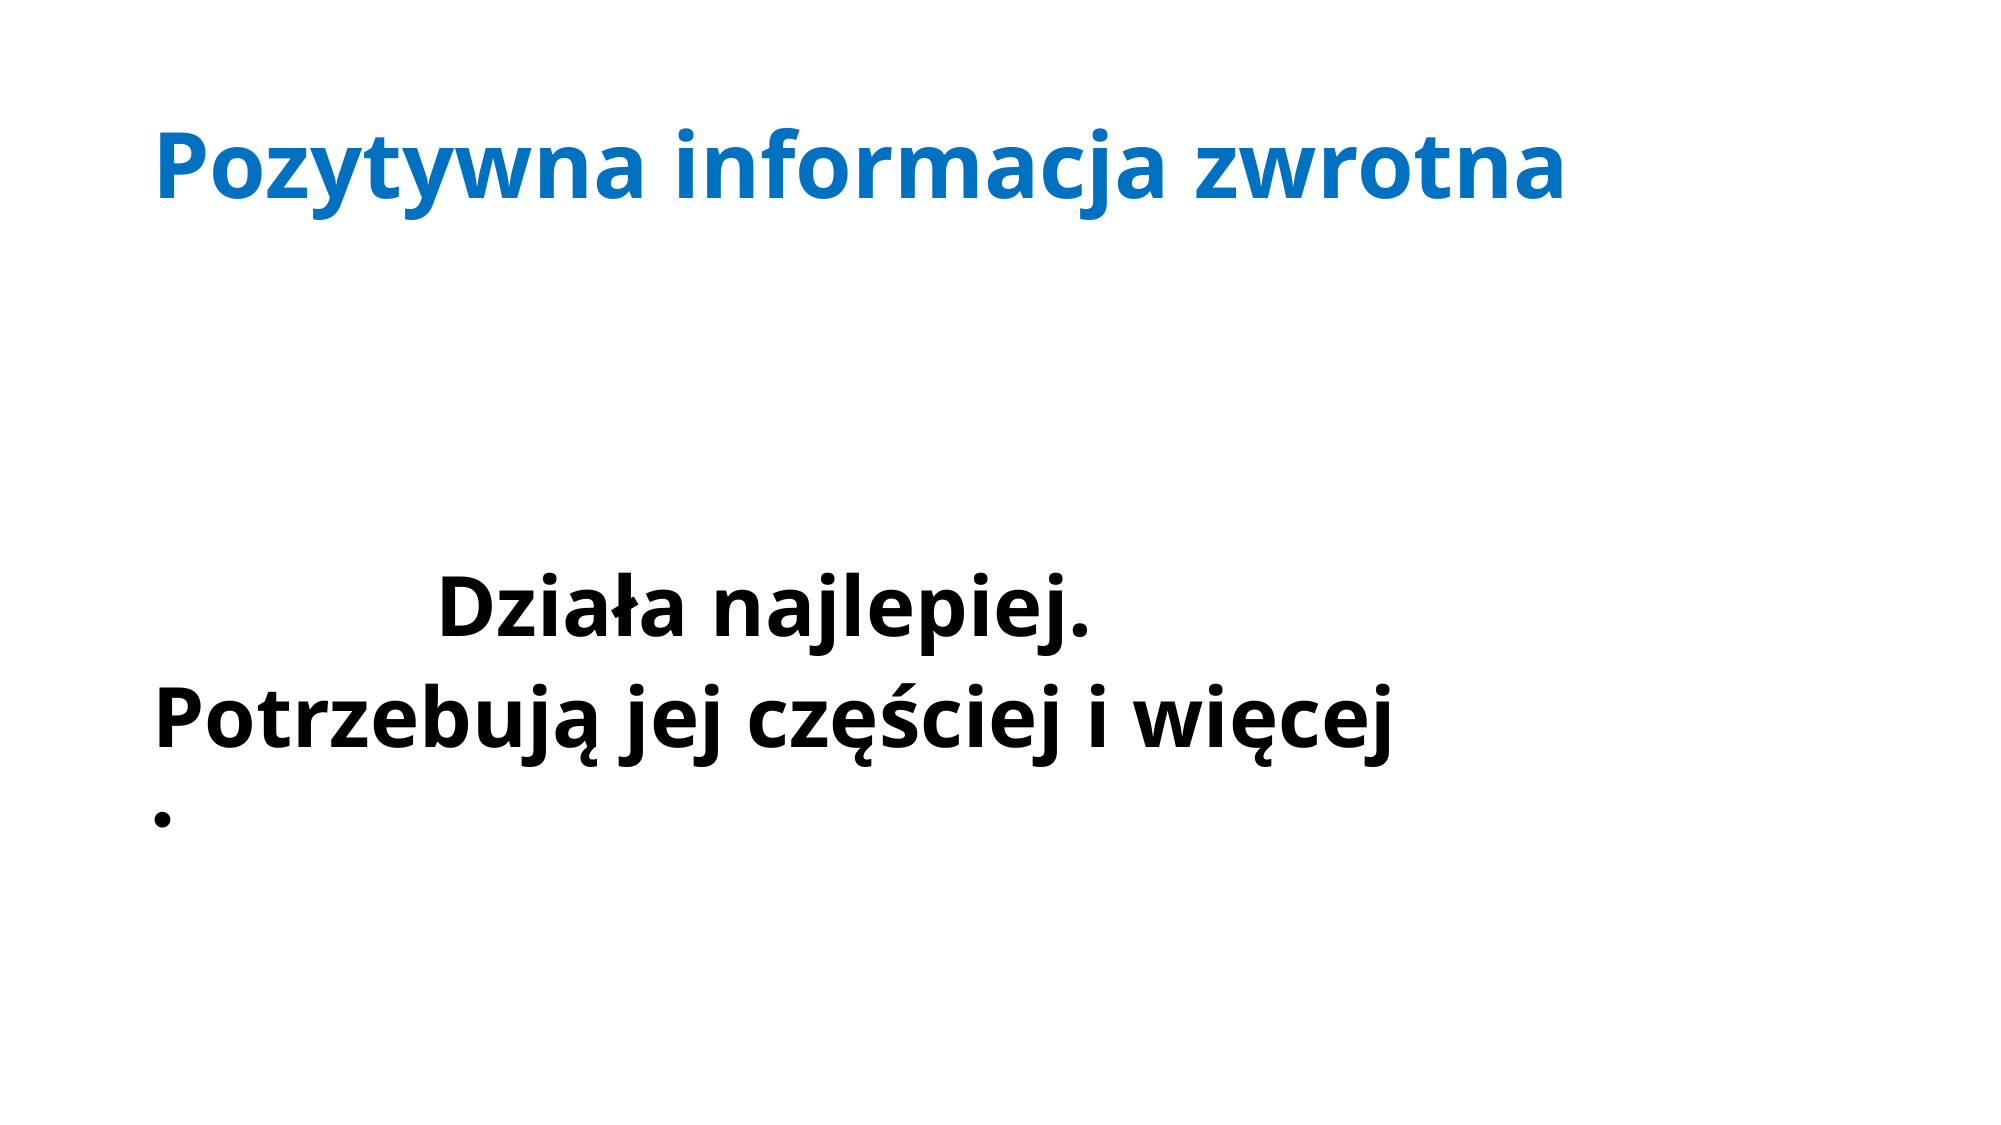

# Pozytywna informacja zwrotna
Działa najlepiej.
Potrzebują jej częściej i więcej